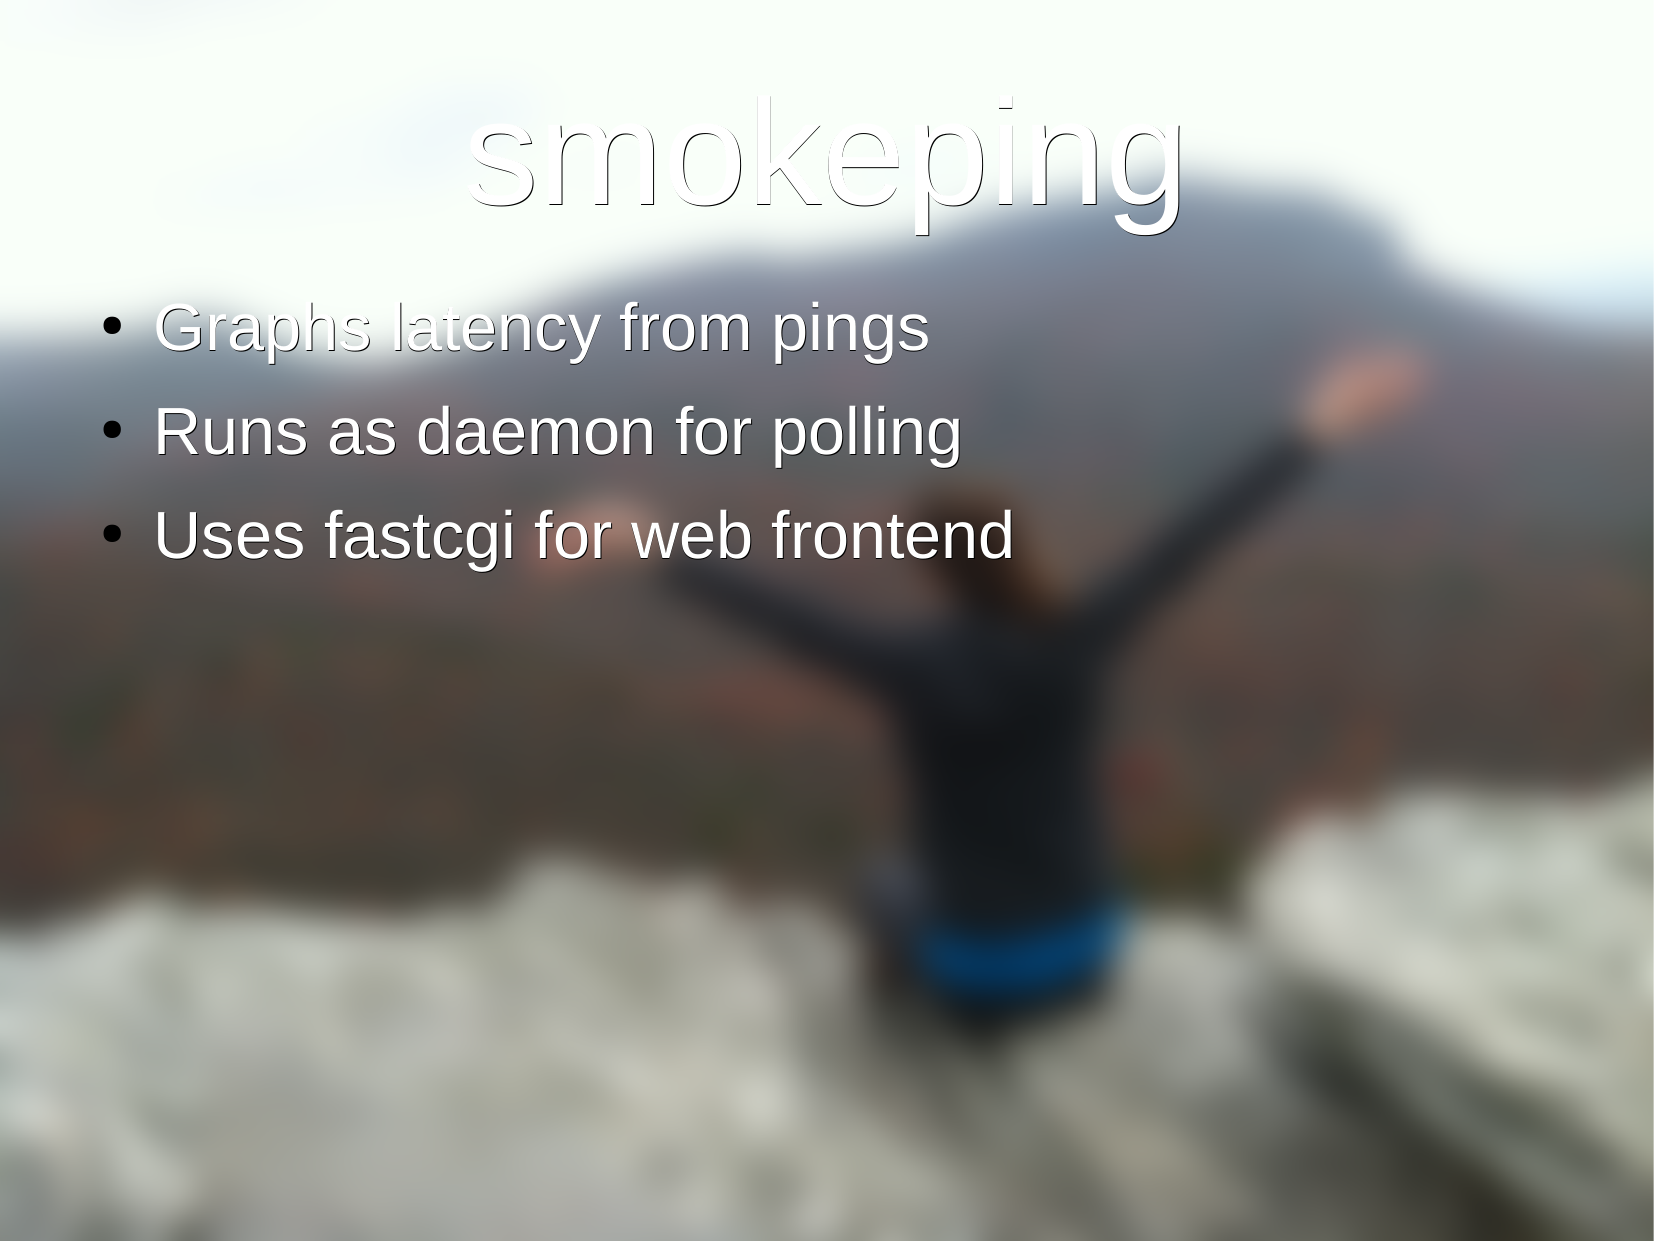

# smokeping
Graphs latency from pings
Runs as daemon for polling
Uses fastcgi for web frontend